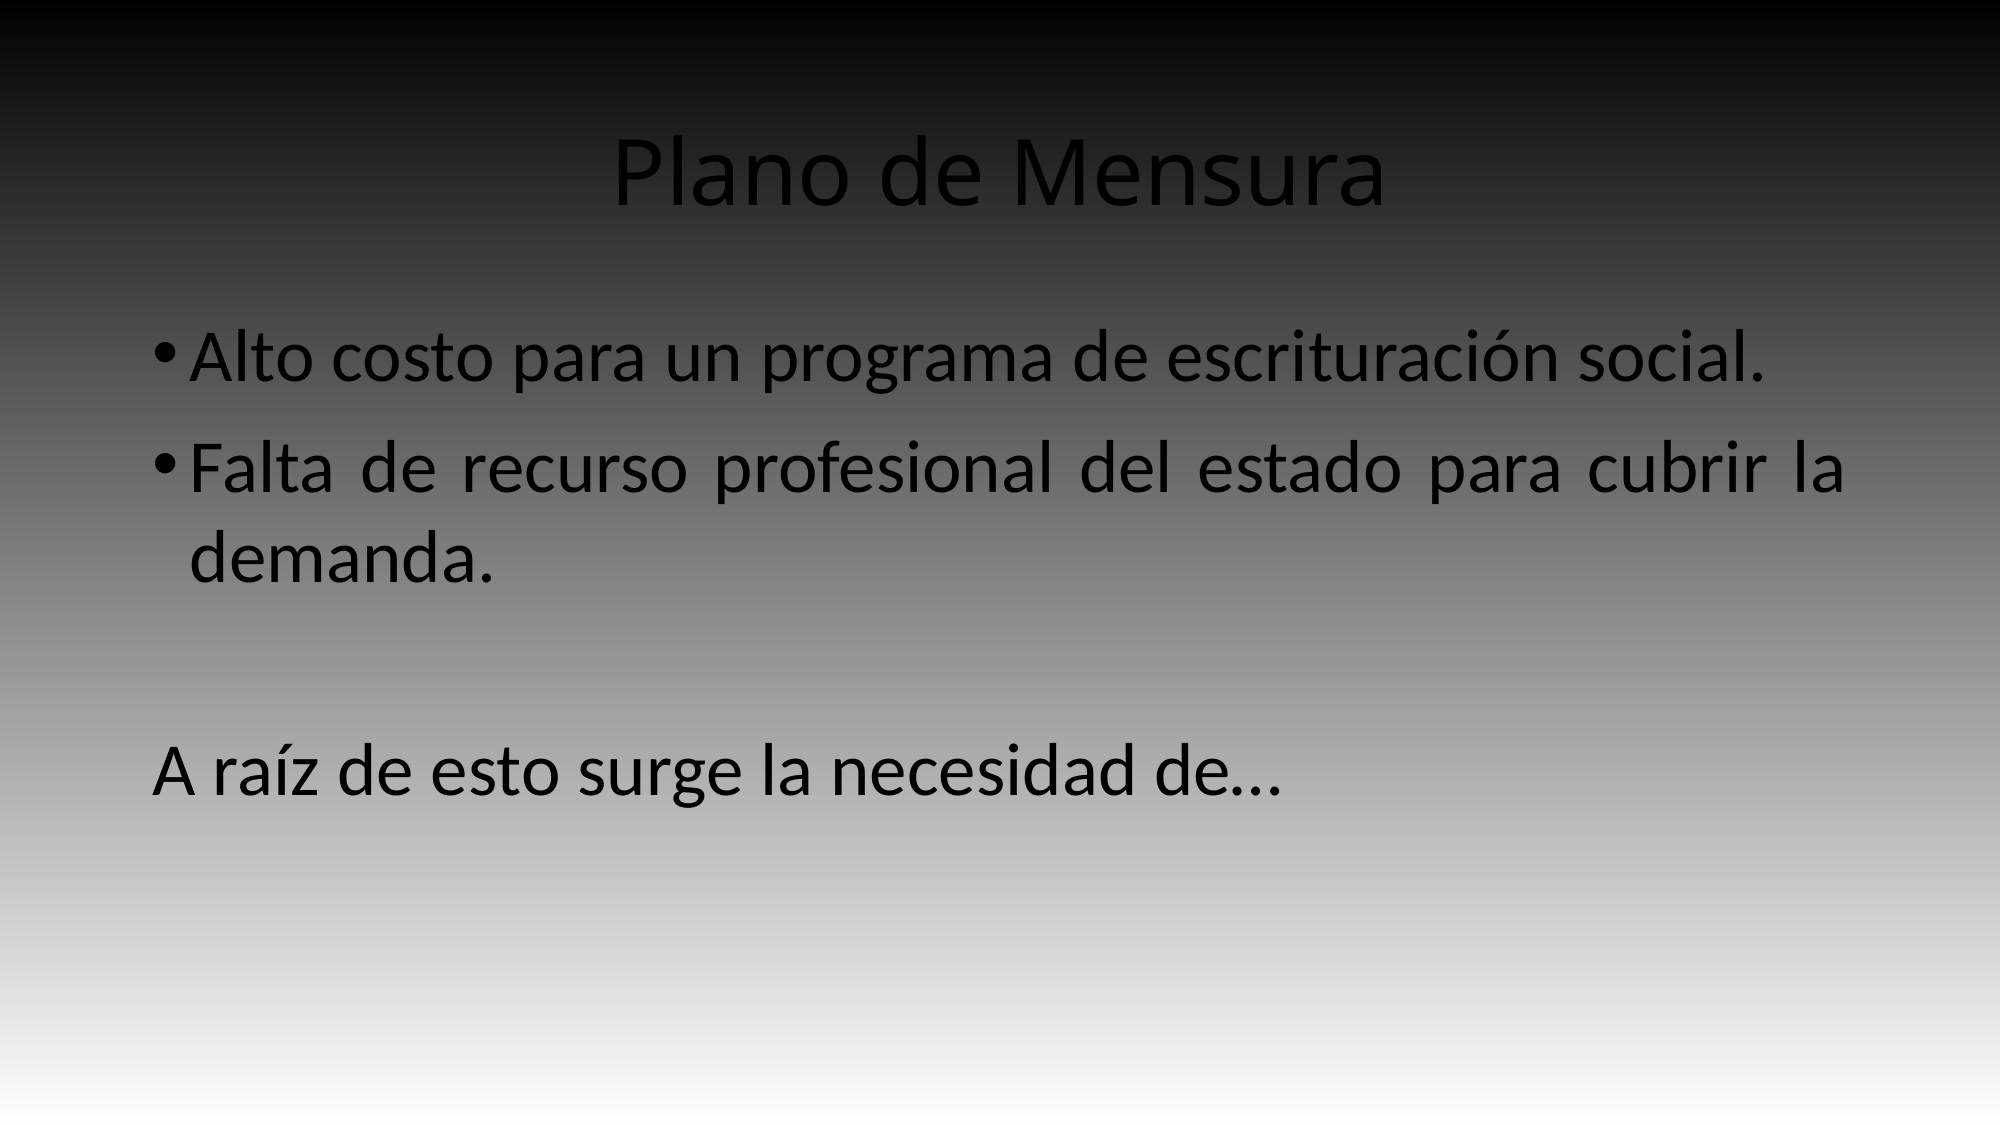

# Plano de Mensura
Alto costo para un programa de escrituración social.
Falta de recurso profesional del estado para cubrir la demanda.
A raíz de esto surge la necesidad de…